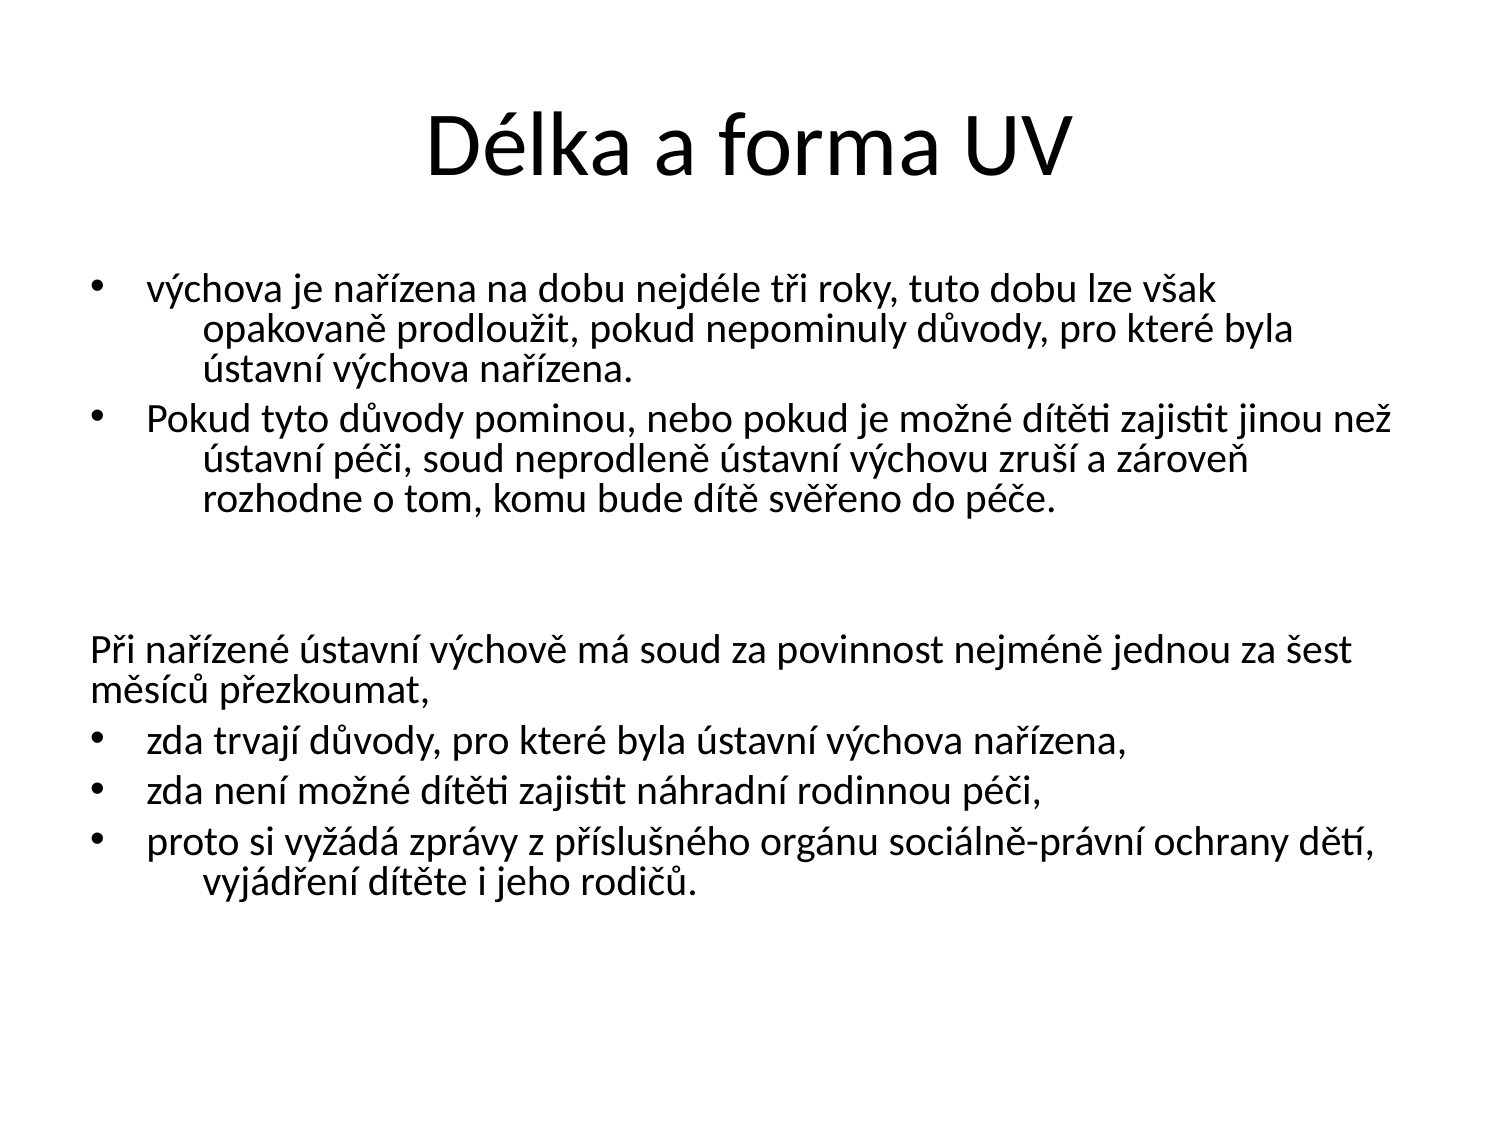

# Délka a forma UV
výchova je nařízena na dobu nejdéle tři roky, tuto dobu lze však opakovaně prodloužit, pokud nepominuly důvody, pro které byla ústavní výchova nařízena.
Pokud tyto důvody pominou, nebo pokud je možné dítěti zajistit jinou než ústavní péči, soud neprodleně ústavní výchovu zruší a zároveň rozhodne o tom, komu bude dítě svěřeno do péče.
Při nařízené ústavní výchově má soud za povinnost nejméně jednou za šest měsíců přezkoumat,
zda trvají důvody, pro které byla ústavní výchova nařízena,
zda není možné dítěti zajistit náhradní rodinnou péči,
proto si vyžádá zprávy z příslušného orgánu sociálně-právní ochrany dětí, vyjádření dítěte i jeho rodičů.